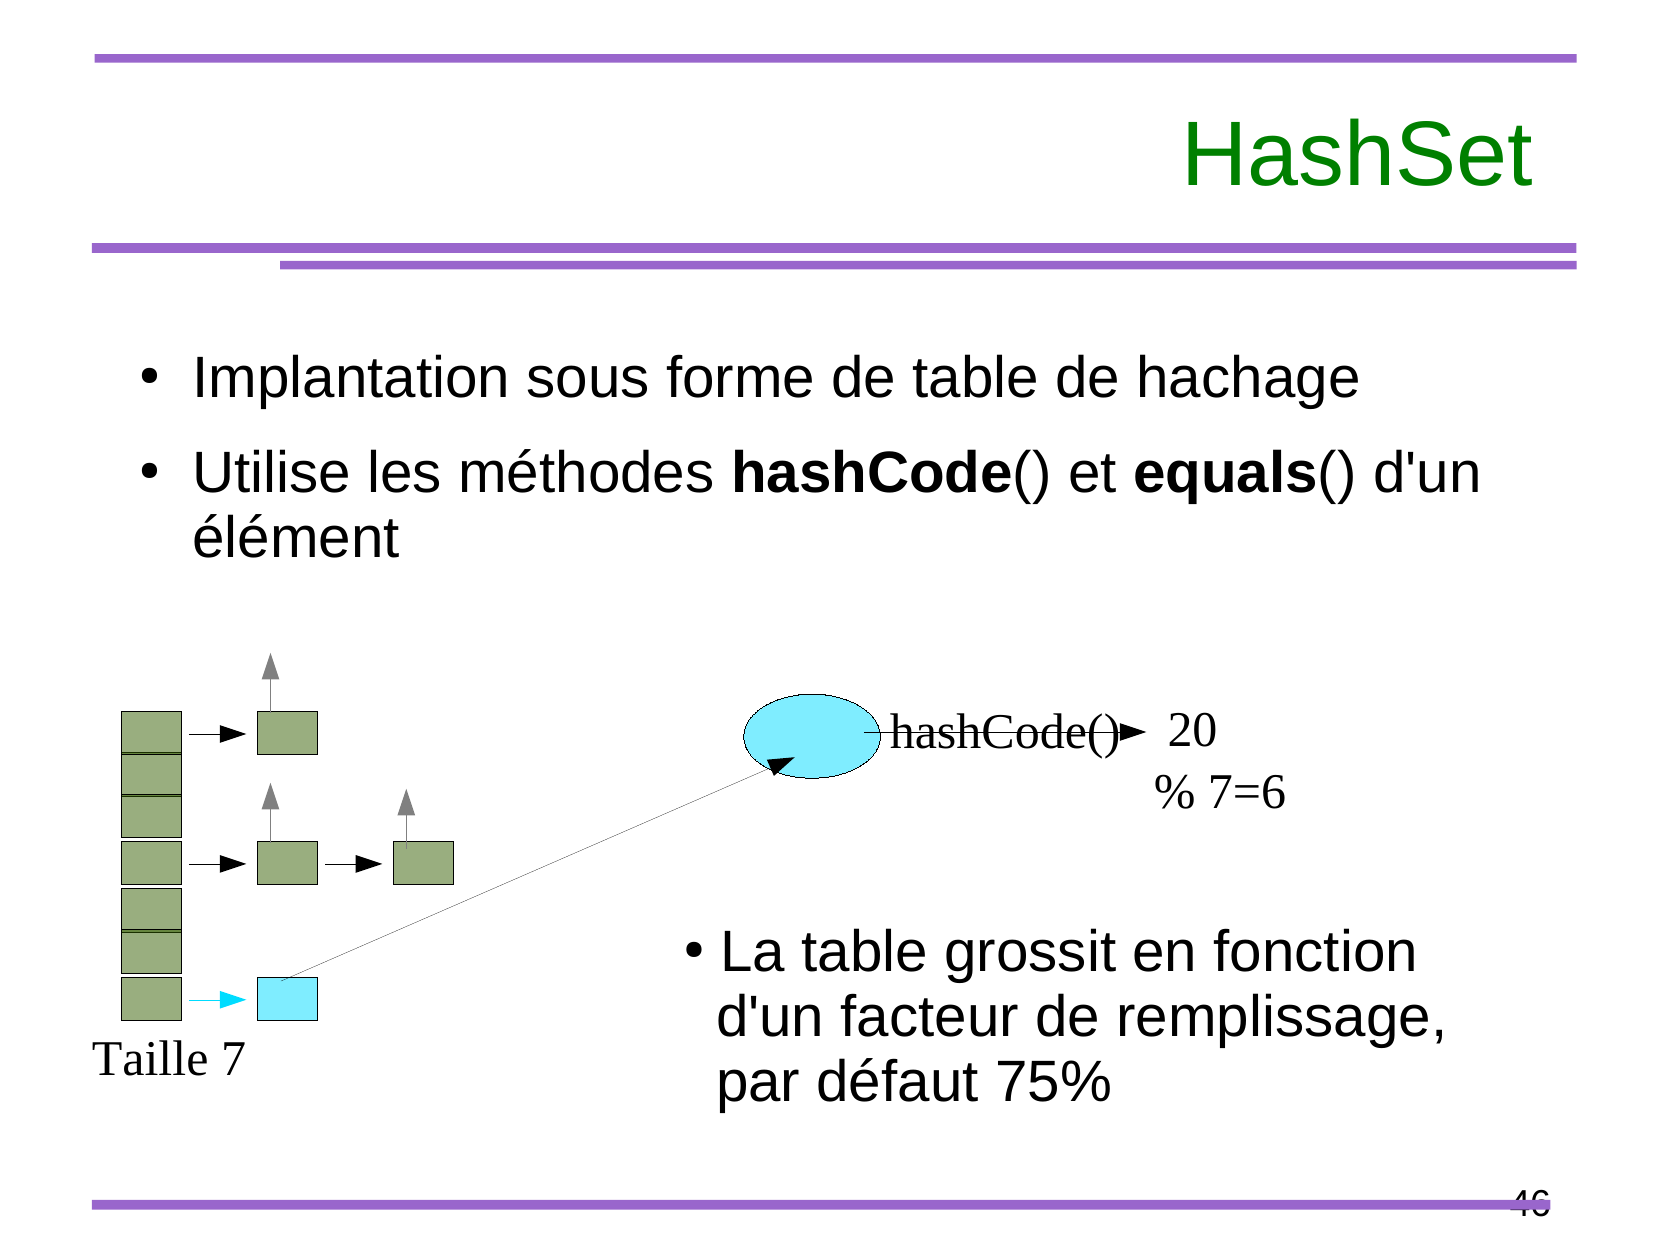

# HashSet
Implantation sous forme de table de hachage
Utilise les méthodes hashCode() et equals() d'un élément
20
hashCode()
% 7=6
 La table grossit en fonction
 d'un facteur de remplissage,
 par défaut 75%
Taille 7